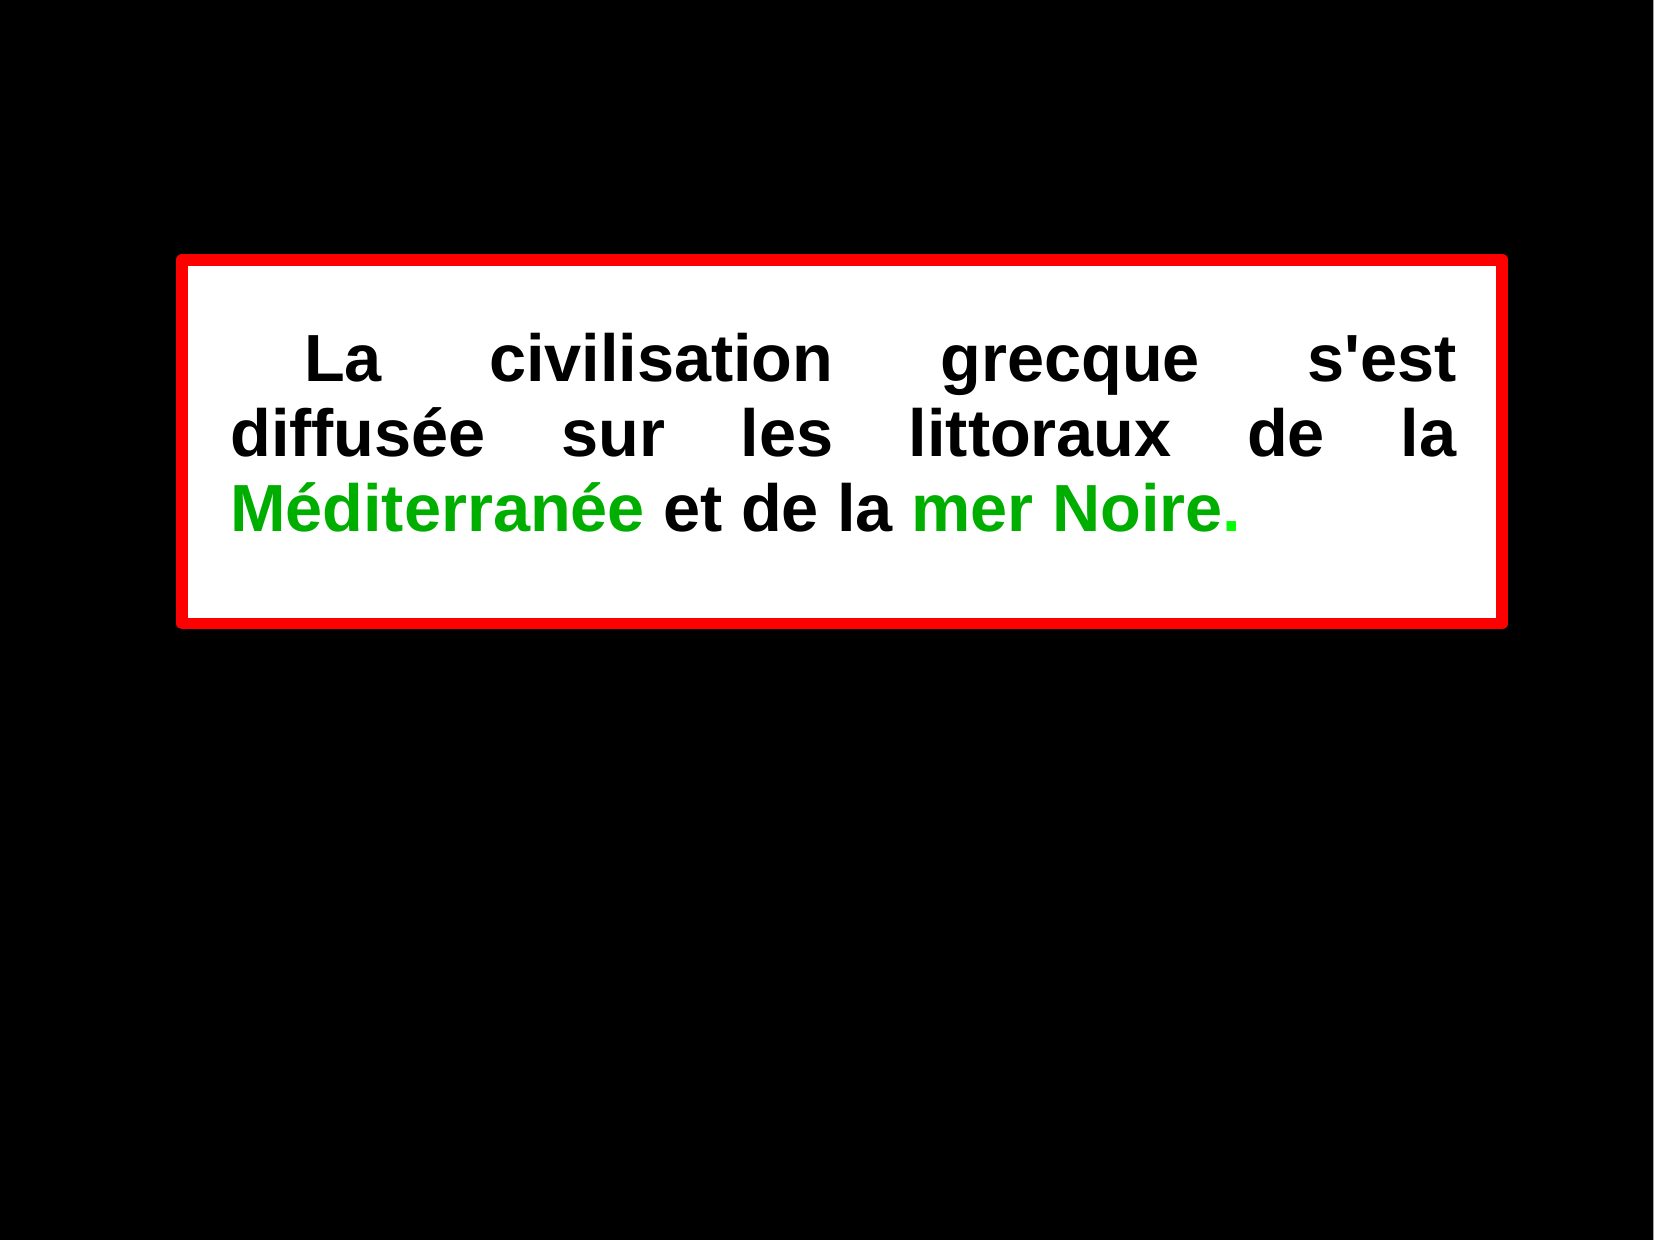

La civilisation grecque s'est diffusée sur les littoraux de la Méditerranée et de la mer Noire.